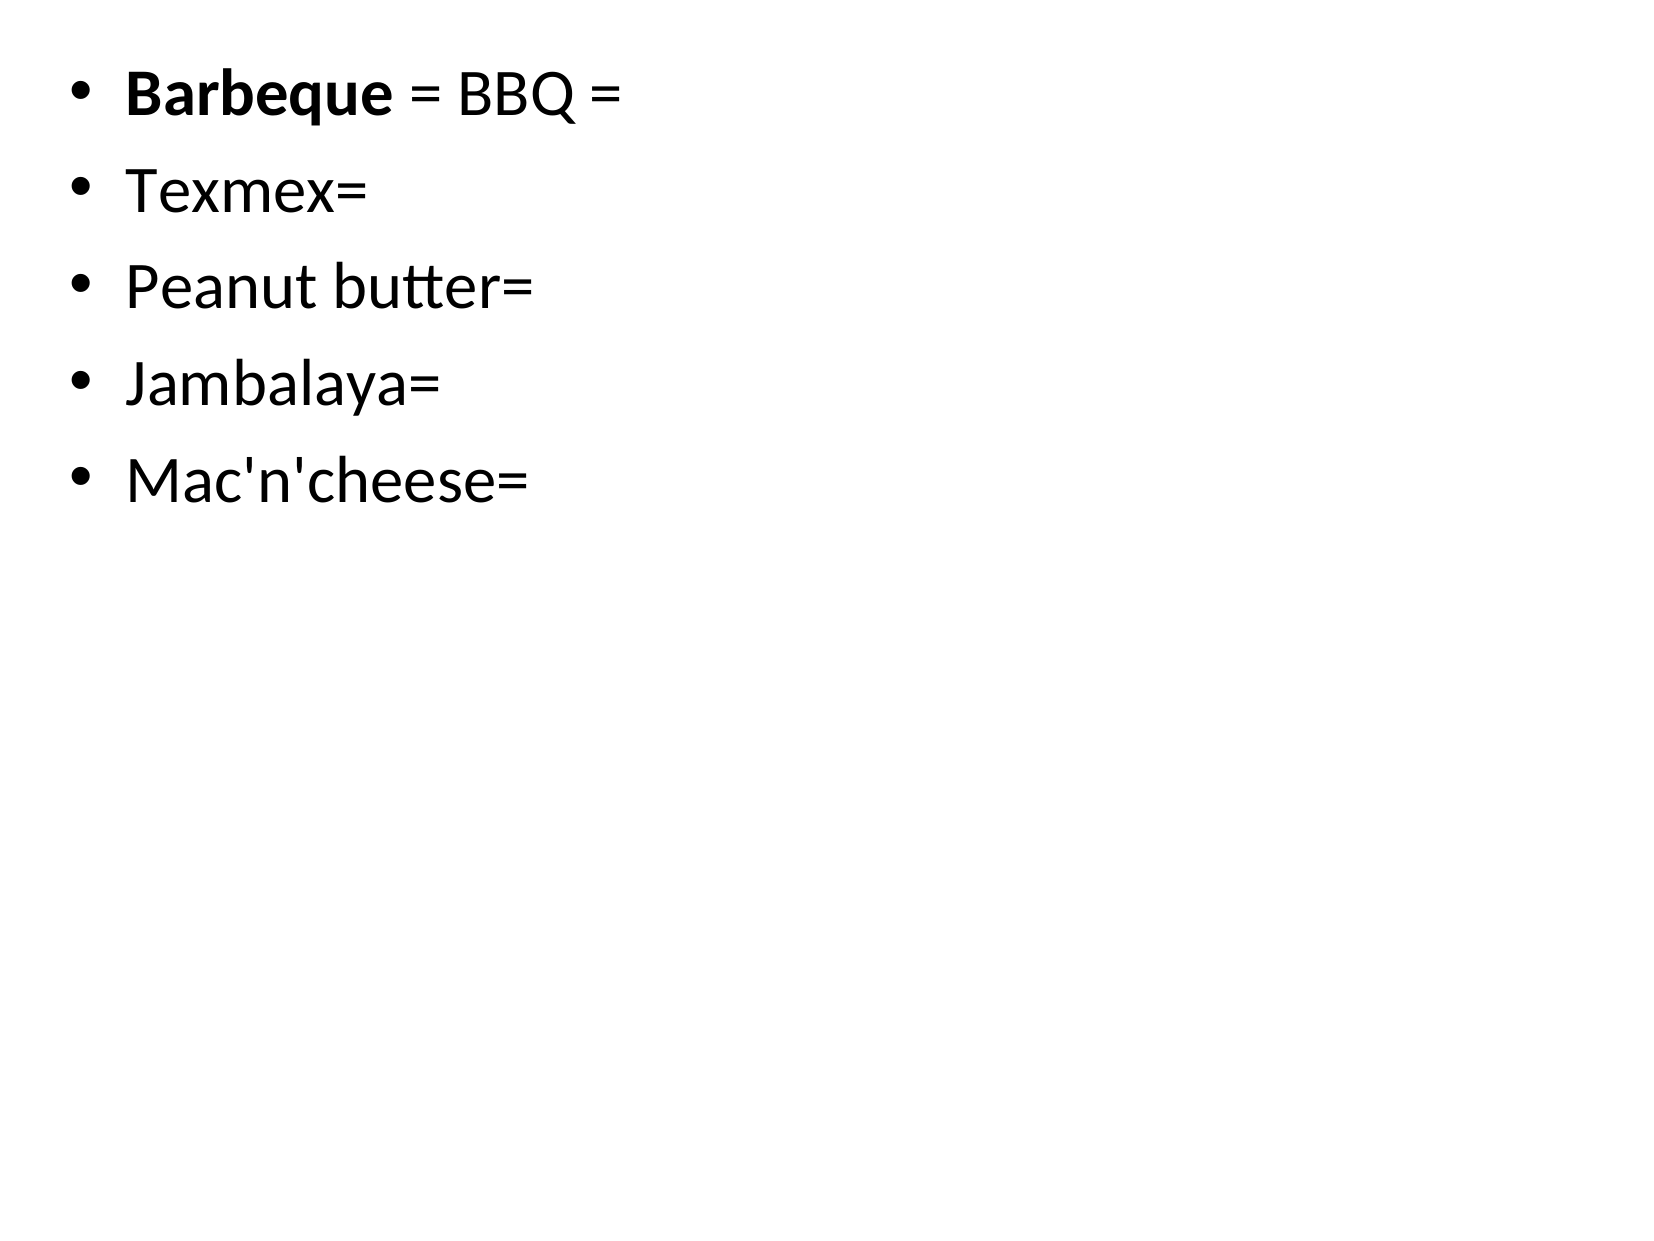

Barbeque = BBQ =
Texmex=
Peanut butter=
Jambalaya=
Mac'n'cheese=
03.09.13